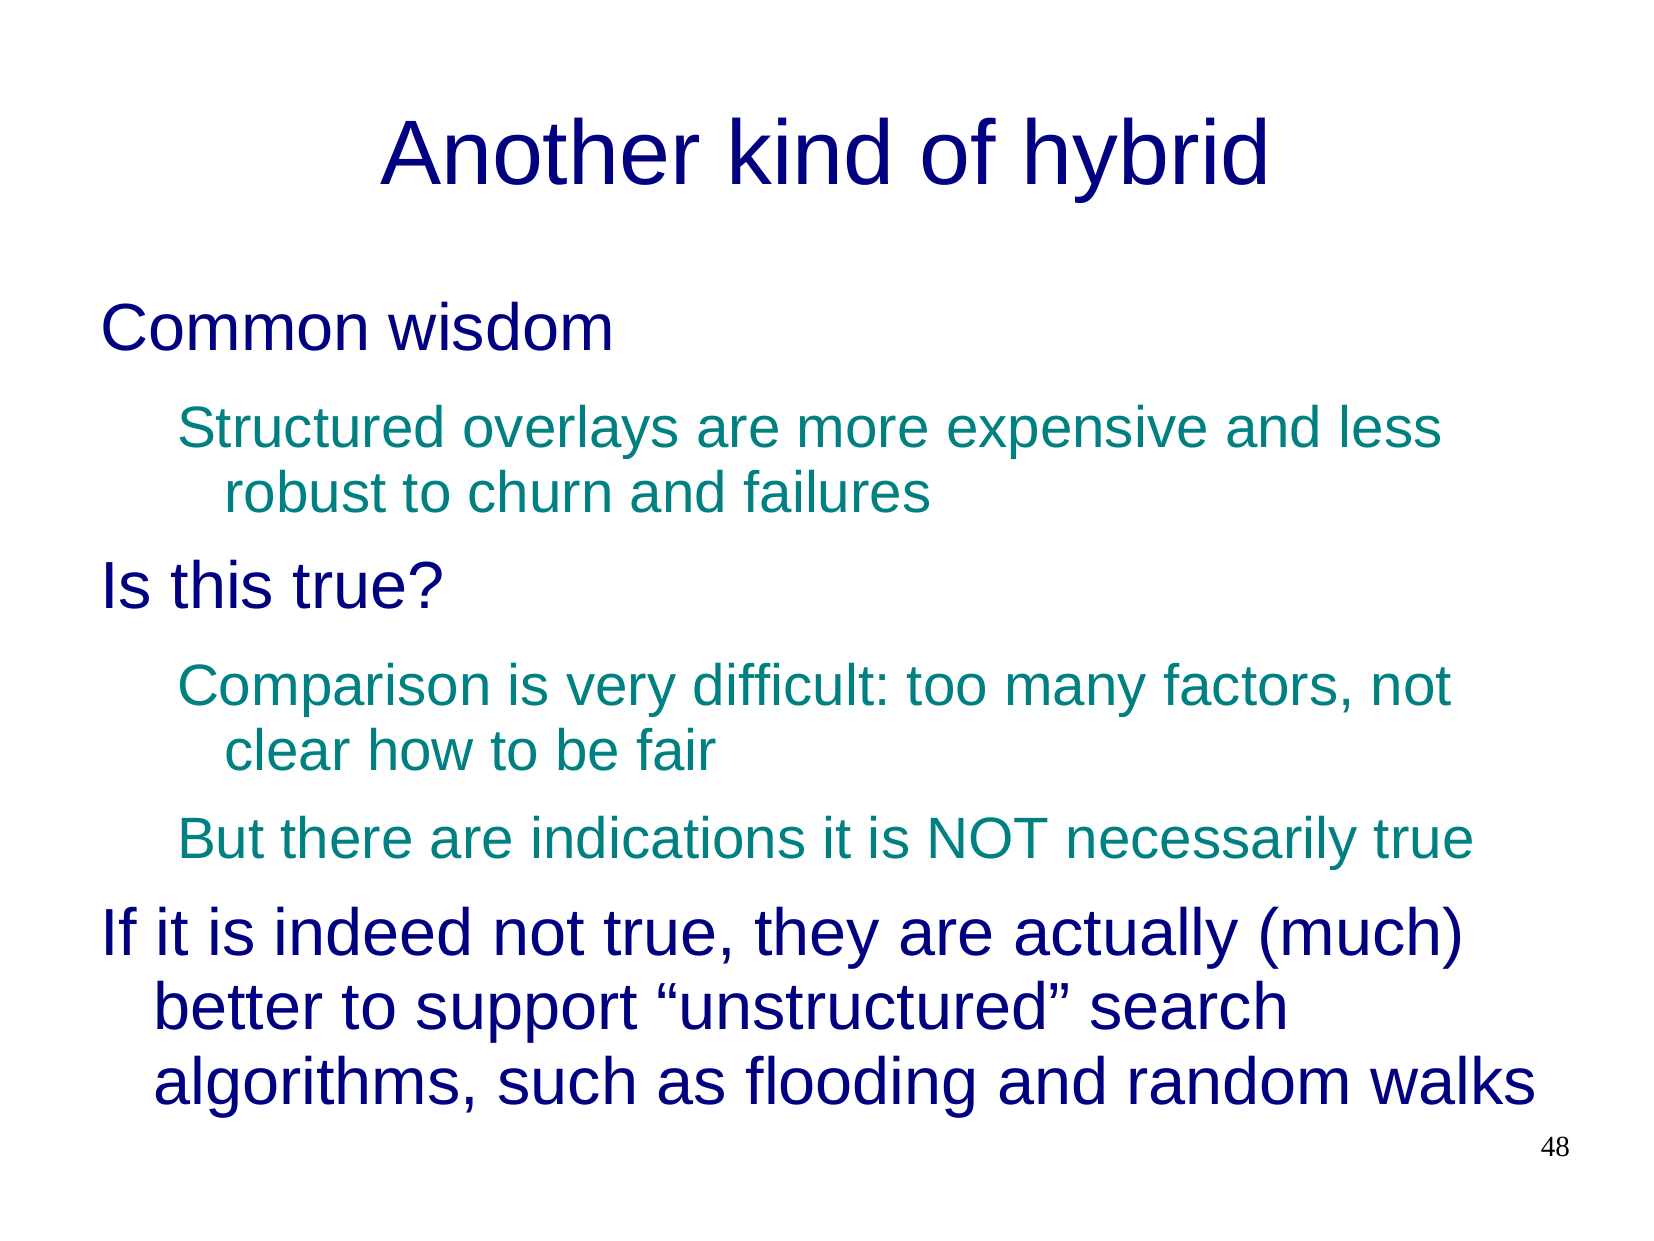

# Another kind of hybrid
Common wisdom
Structured overlays are more expensive and less robust to churn and failures
Is this true?
Comparison is very difficult: too many factors, not clear how to be fair
But there are indications it is NOT necessarily true
If it is indeed not true, they are actually (much) better to support “unstructured” search algorithms, such as flooding and random walks
48